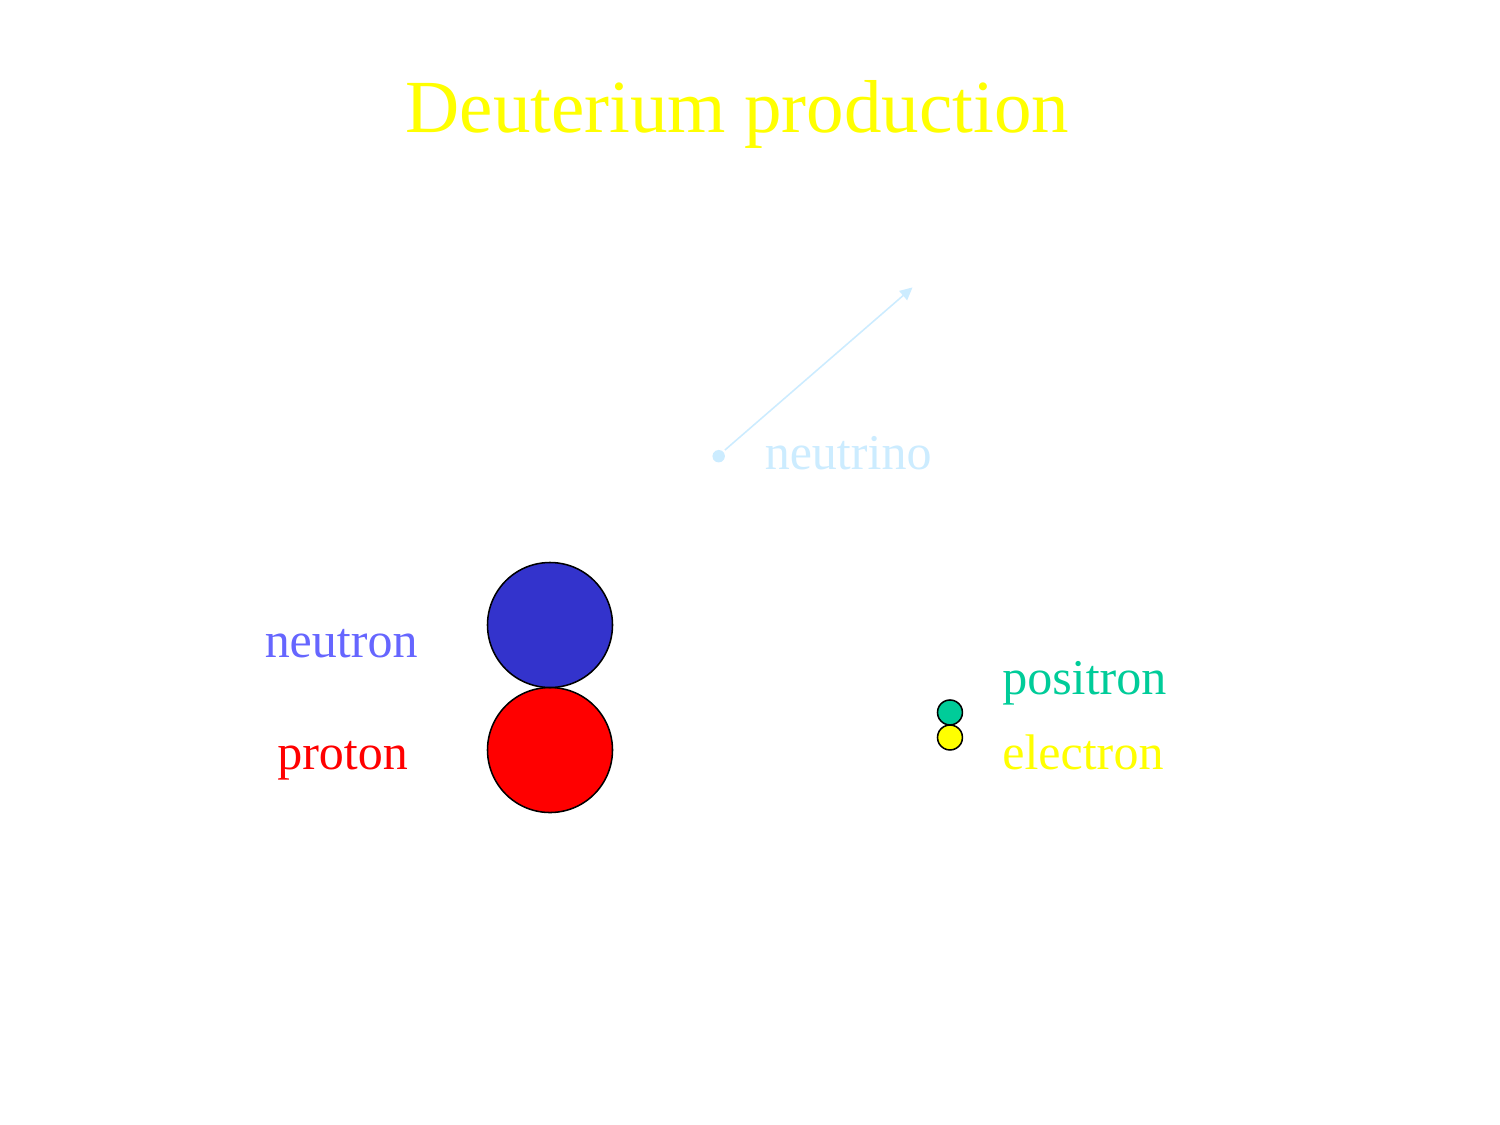

Deuterium production
neutrino
neutron
positron
proton
electron